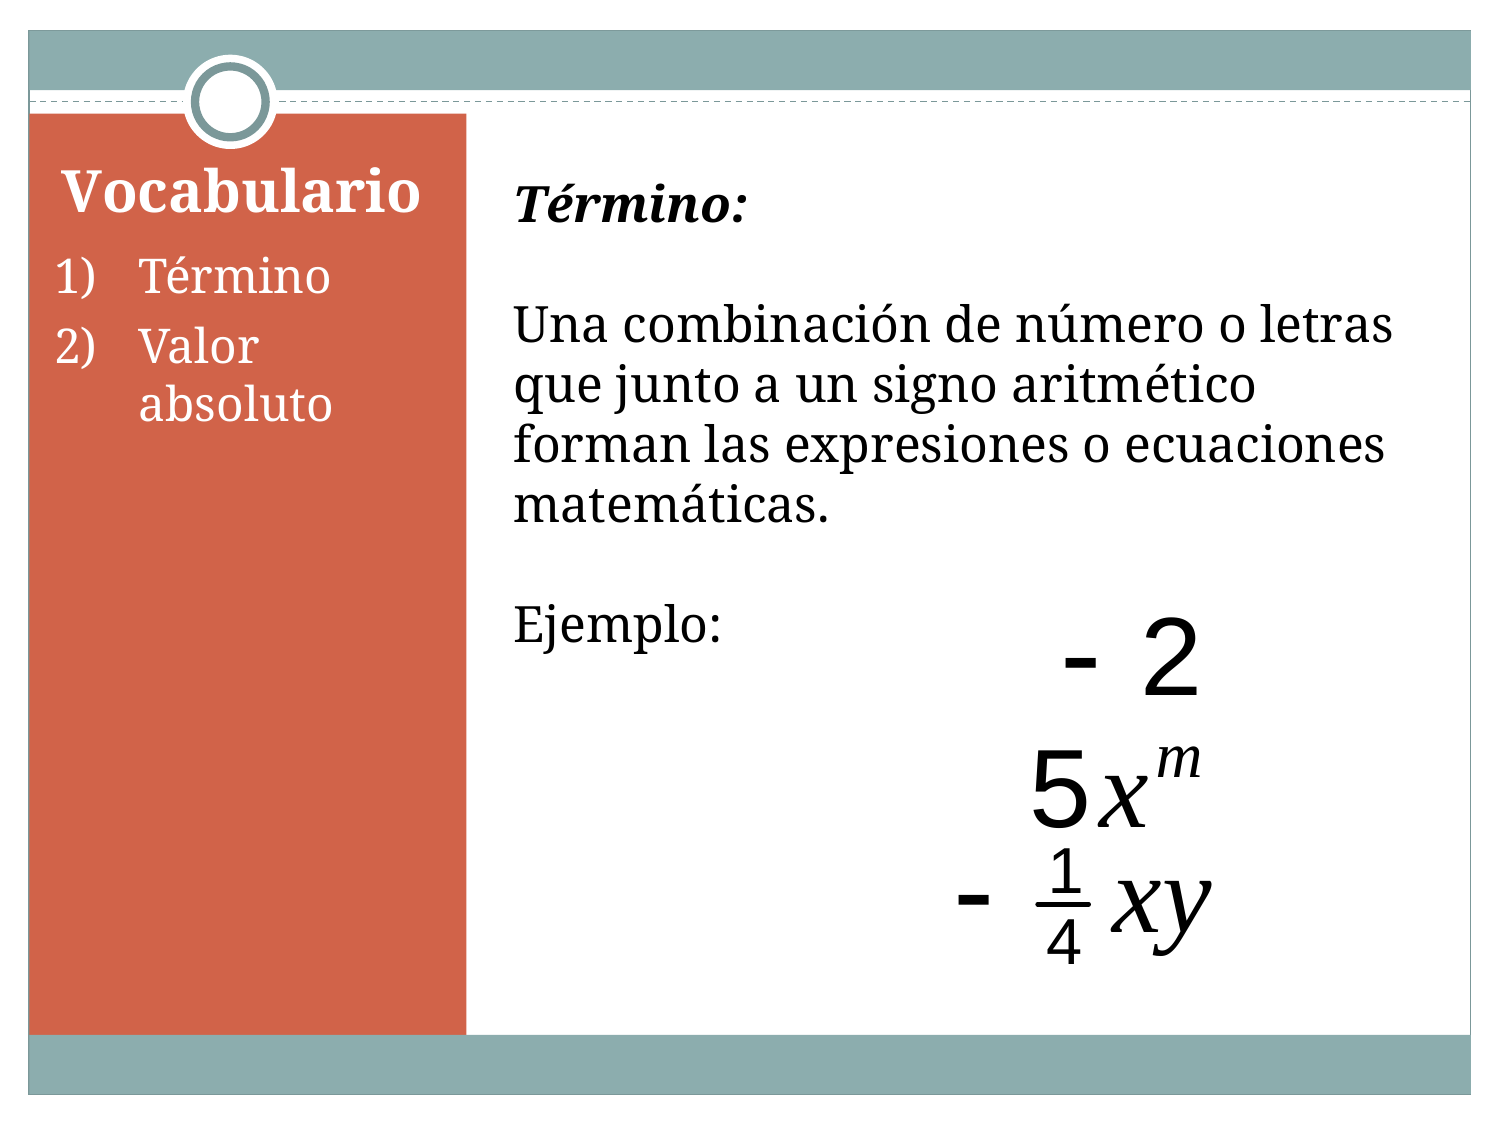

Término:
Una combinación de número o letras que junto a un signo aritmético forman las expresiones o ecuaciones matemáticas.
Ejemplo:
# Término
Valor absoluto